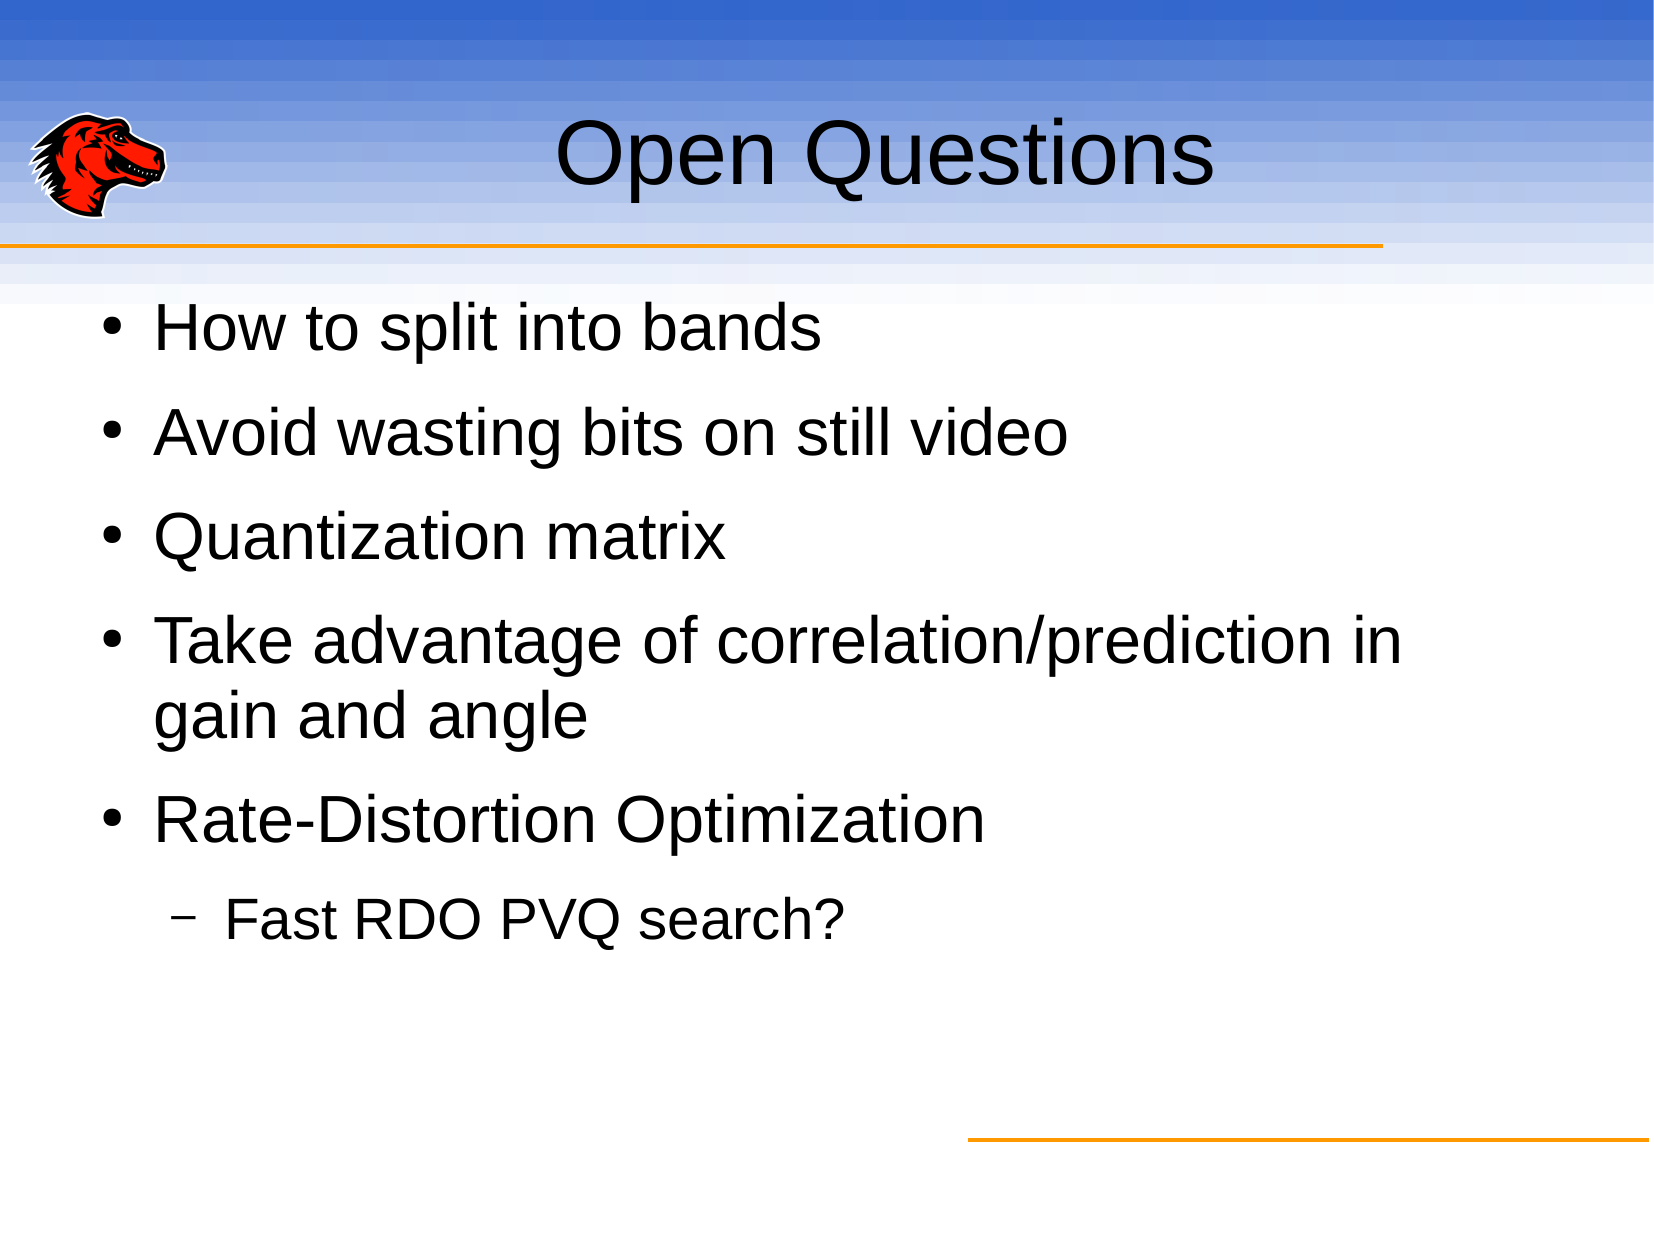

# Open Questions
How to split into bands
Avoid wasting bits on still video
Quantization matrix
Take advantage of correlation/prediction in gain and angle
Rate-Distortion Optimization
Fast RDO PVQ search?